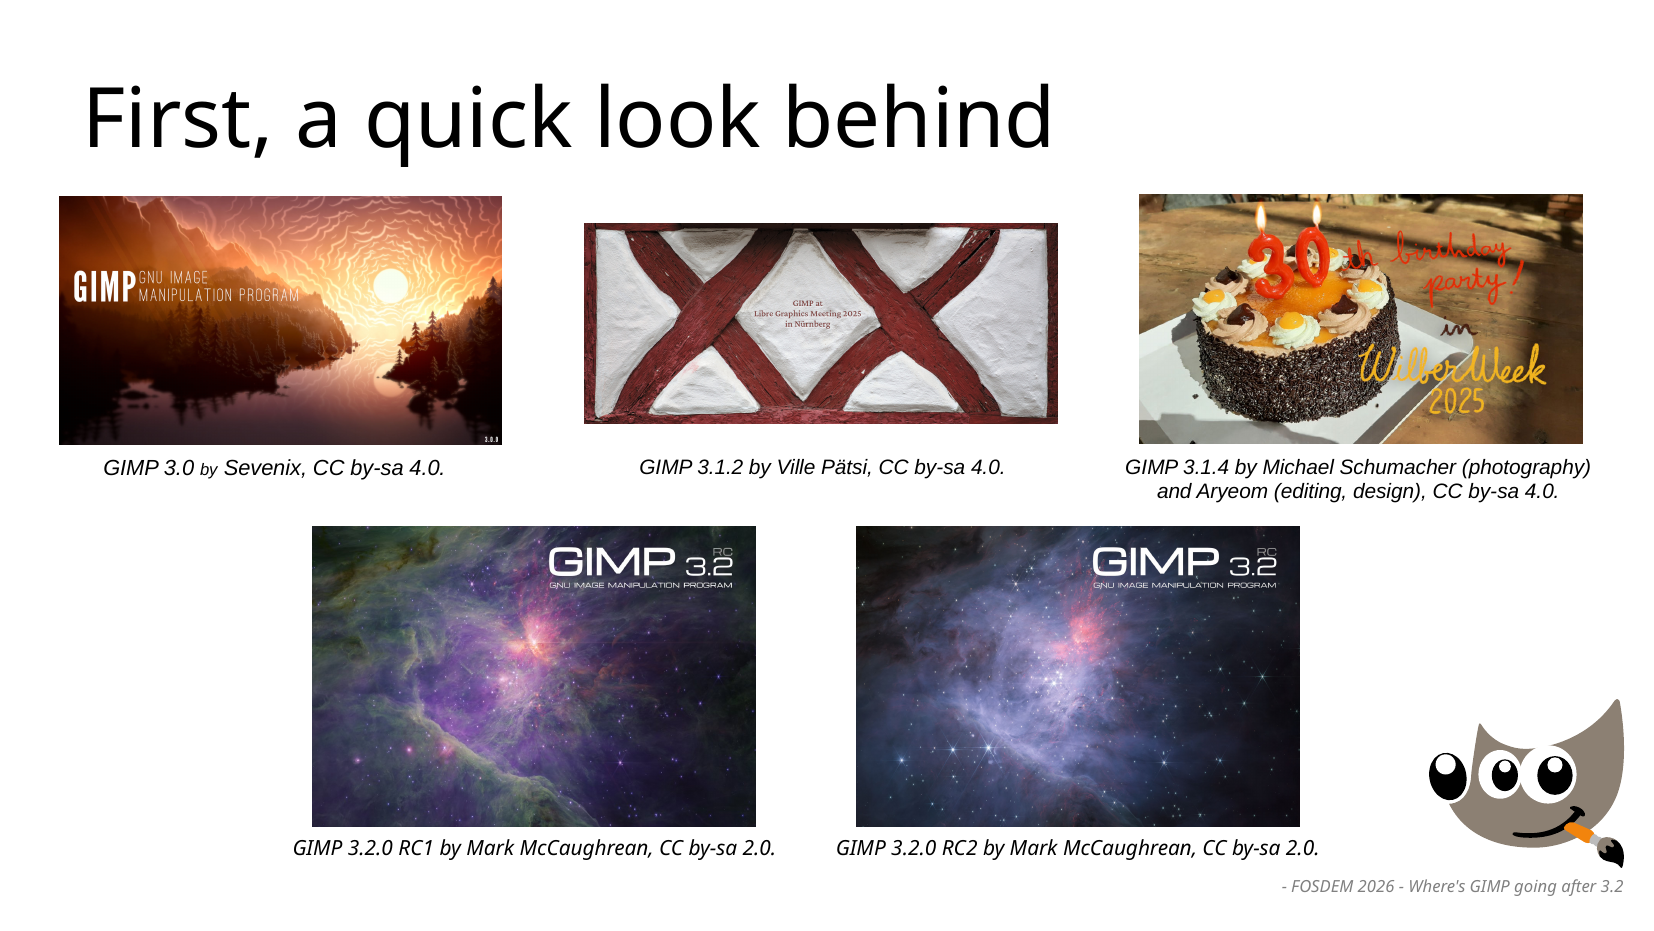

First, a quick look behind
GIMP 3.0 by Sevenix, CC by-sa 4.0.
GIMP 3.1.2 by Ville Pätsi, CC by-sa 4.0.
GIMP 3.1.4 by Michael Schumacher (photography) and Aryeom (editing, design), CC by-sa 4.0.
GIMP 3.2.0 RC1 by Mark McCaughrean, CC by-sa 2.0.
# GIMP 3.2.0 RC2 by Mark McCaughrean, CC by-sa 2.0.